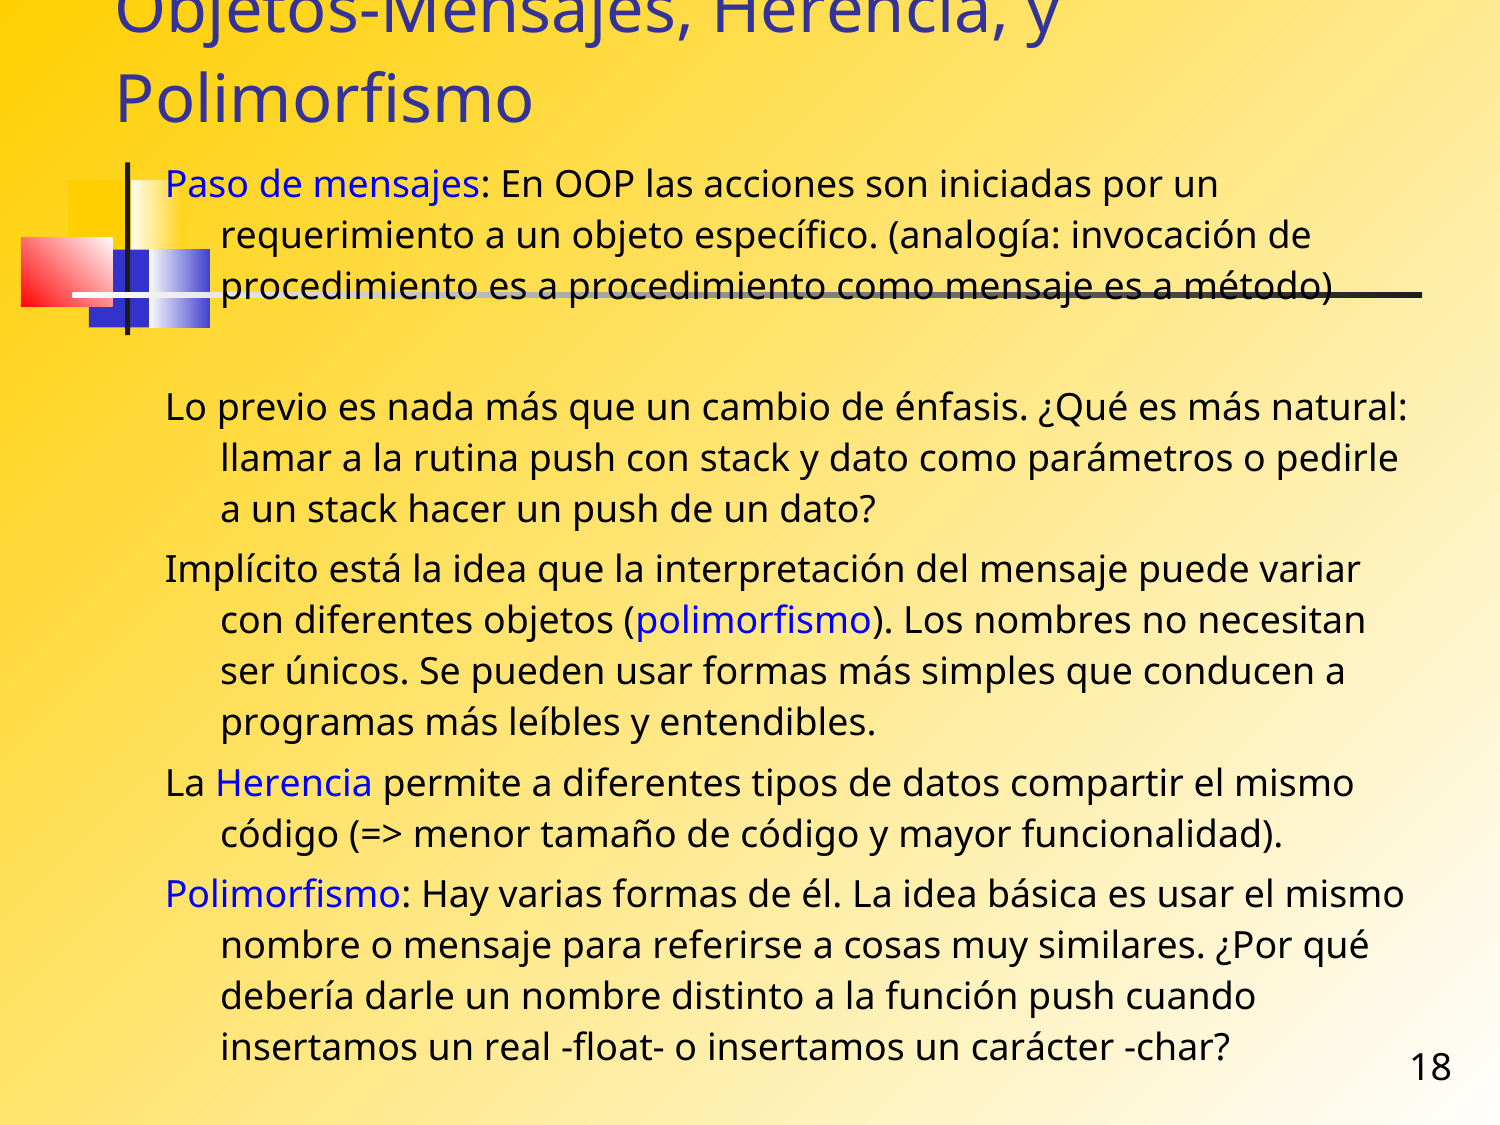

# Objetos-Mensajes, Herencia, y Polimorfismo
Paso de mensajes: En OOP las acciones son iniciadas por un requerimiento a un objeto específico. (analogía: invocación de procedimiento es a procedimiento como mensaje es a método)
Lo previo es nada más que un cambio de énfasis. ¿Qué es más natural: llamar a la rutina push con stack y dato como parámetros o pedirle a un stack hacer un push de un dato?
Implícito está la idea que la interpretación del mensaje puede variar con diferentes objetos (polimorfismo). Los nombres no necesitan ser únicos. Se pueden usar formas más simples que conducen a programas más leíbles y entendibles.
La Herencia permite a diferentes tipos de datos compartir el mismo código (=> menor tamaño de código y mayor funcionalidad).
Polimorfismo: Hay varias formas de él. La idea básica es usar el mismo nombre o mensaje para referirse a cosas muy similares. ¿Por qué debería darle un nombre distinto a la función push cuando insertamos un real -float- o insertamos un carácter -char?
18